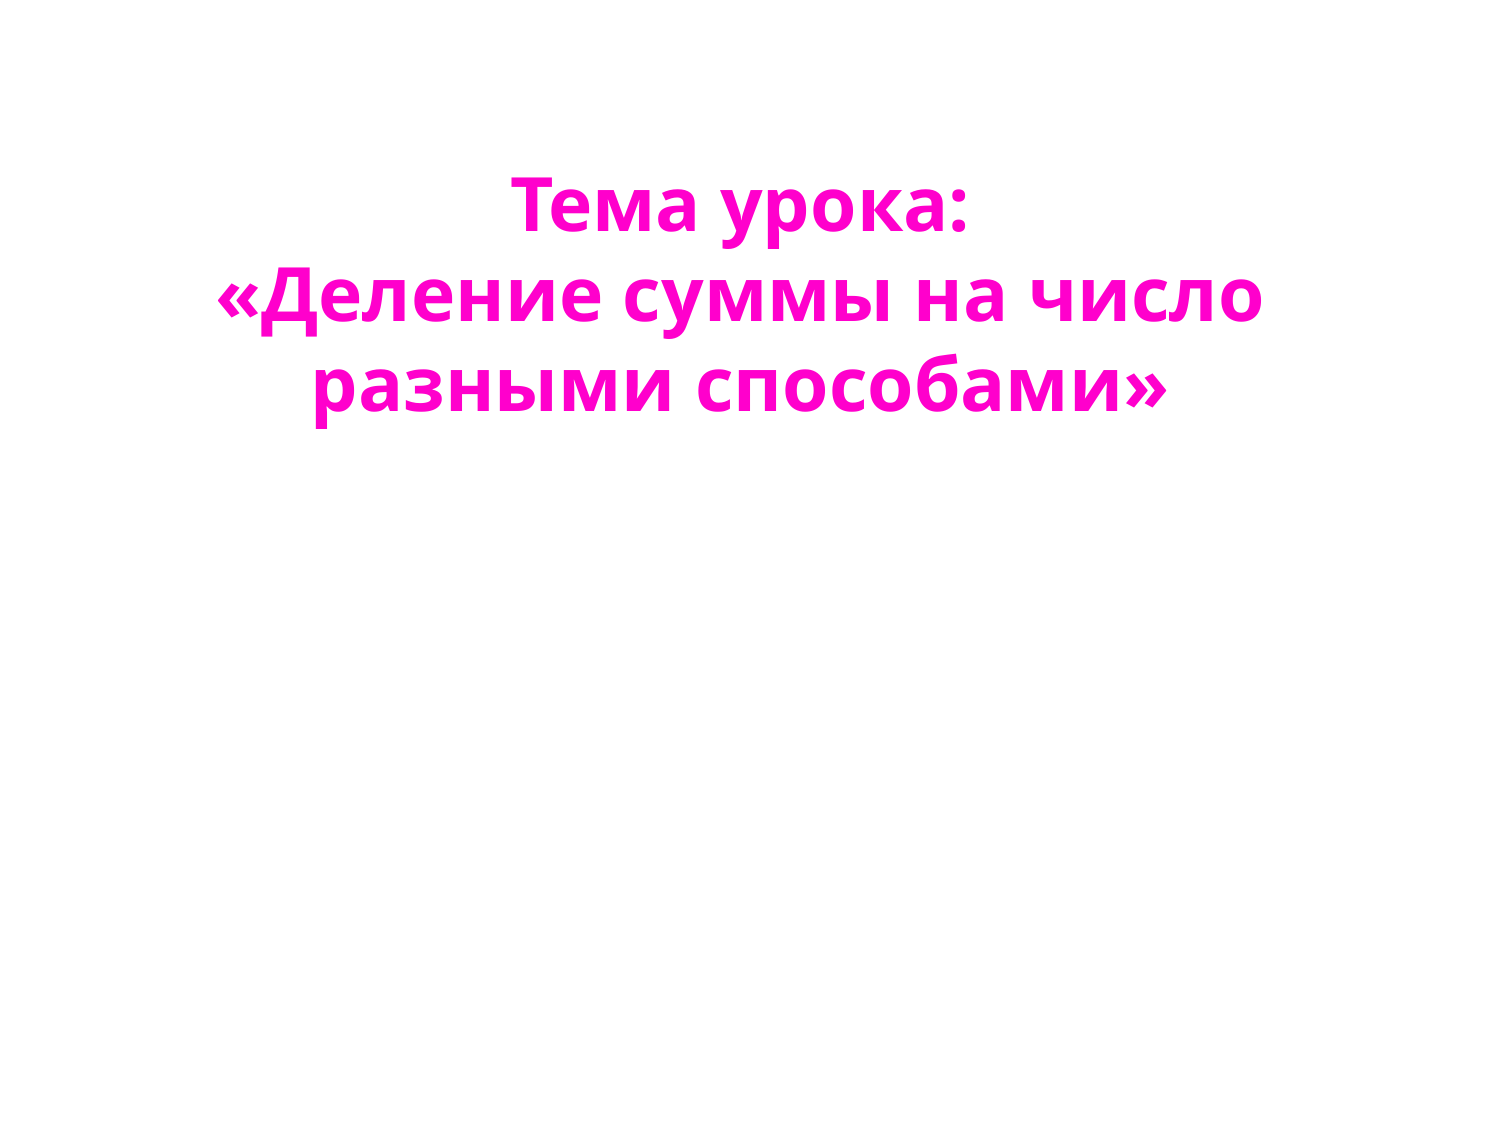

# Тема урока: «Деление суммы на число разными способами»